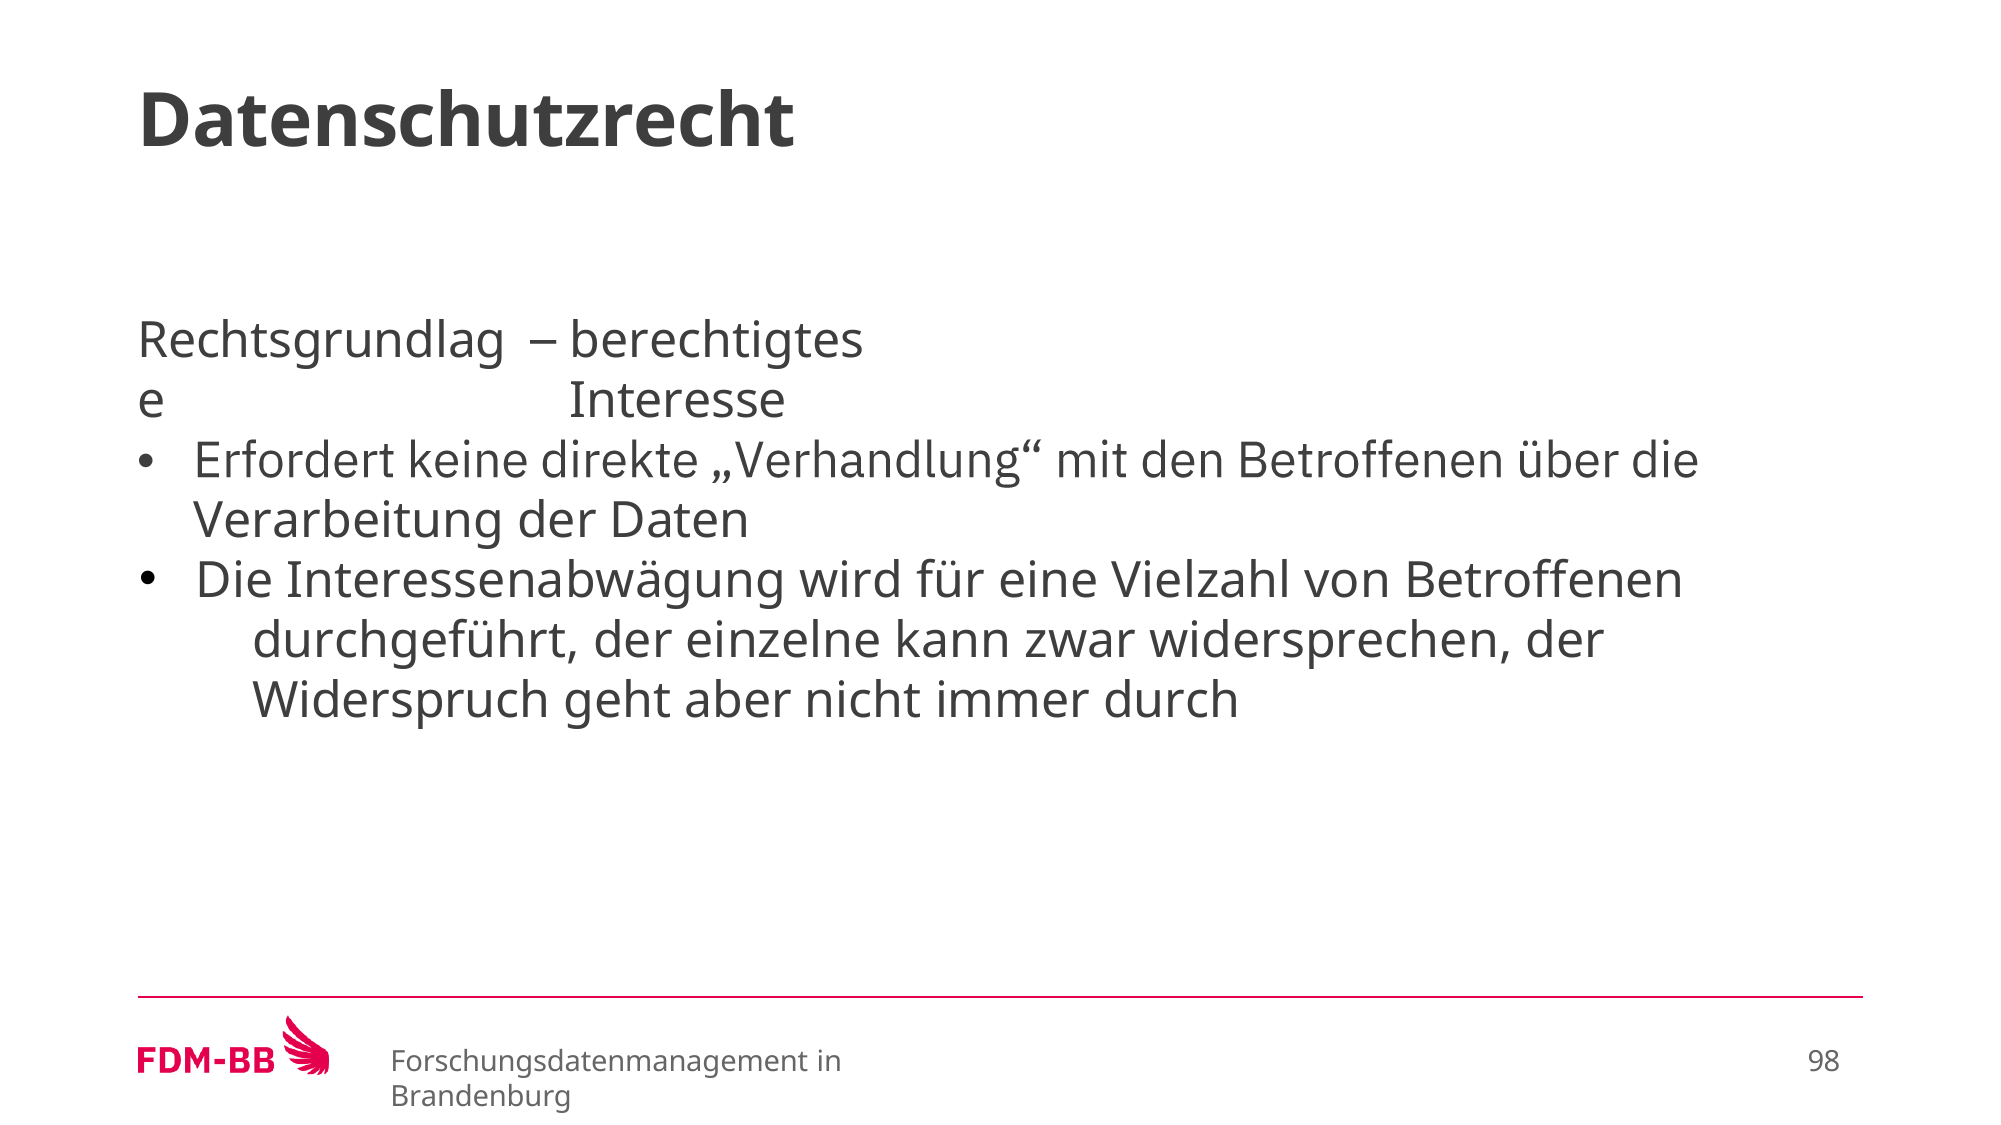

# Datenschutzrecht
Rechtsgrundlage
berechtigtes Interesse
•
Verarbeitung der Daten
Die Interessenabwägung wird für eine Vielzahl von Betroffenen durchgeführt, der einzelne kann zwar widersprechen, der Widerspruch geht aber nicht immer durch
Forschungsdatenmanagement in Brandenburg
98